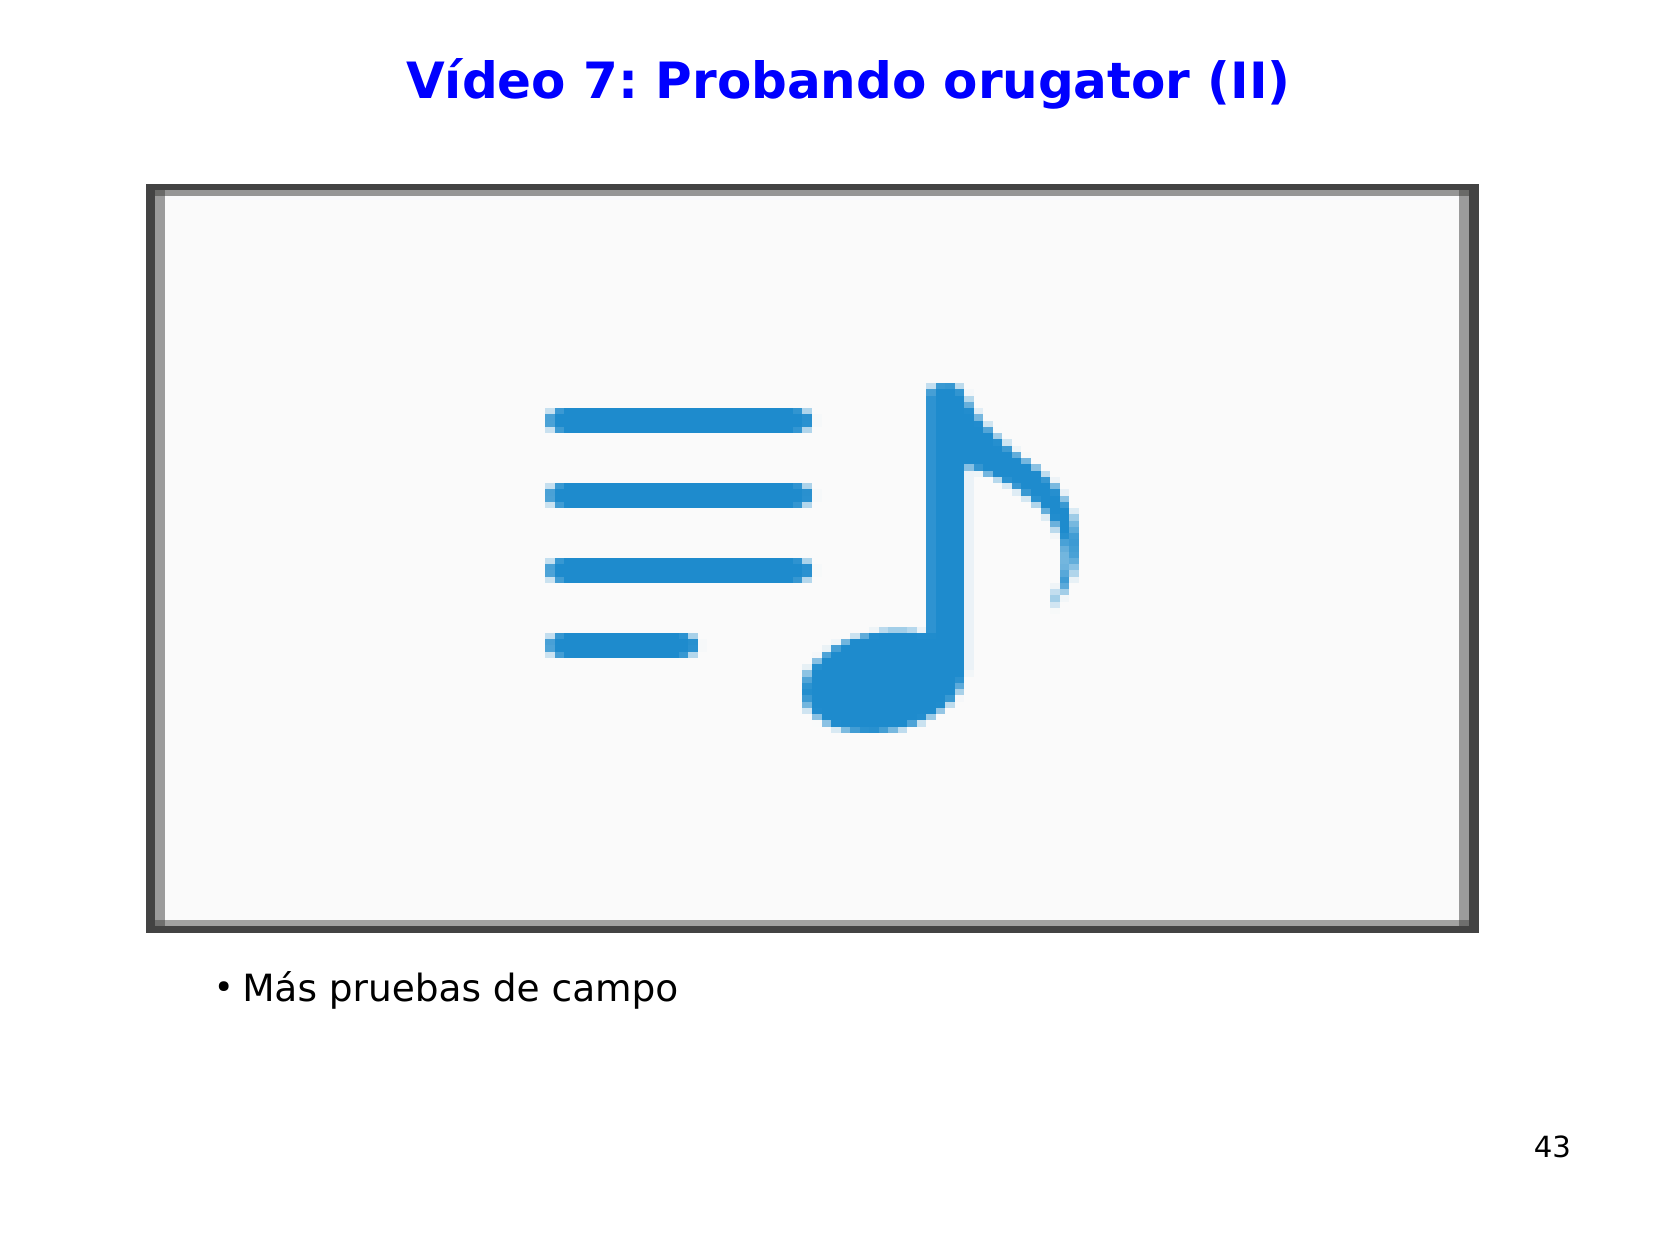

Vídeo 7: Probando orugator (II)
 Más pruebas de campo
43